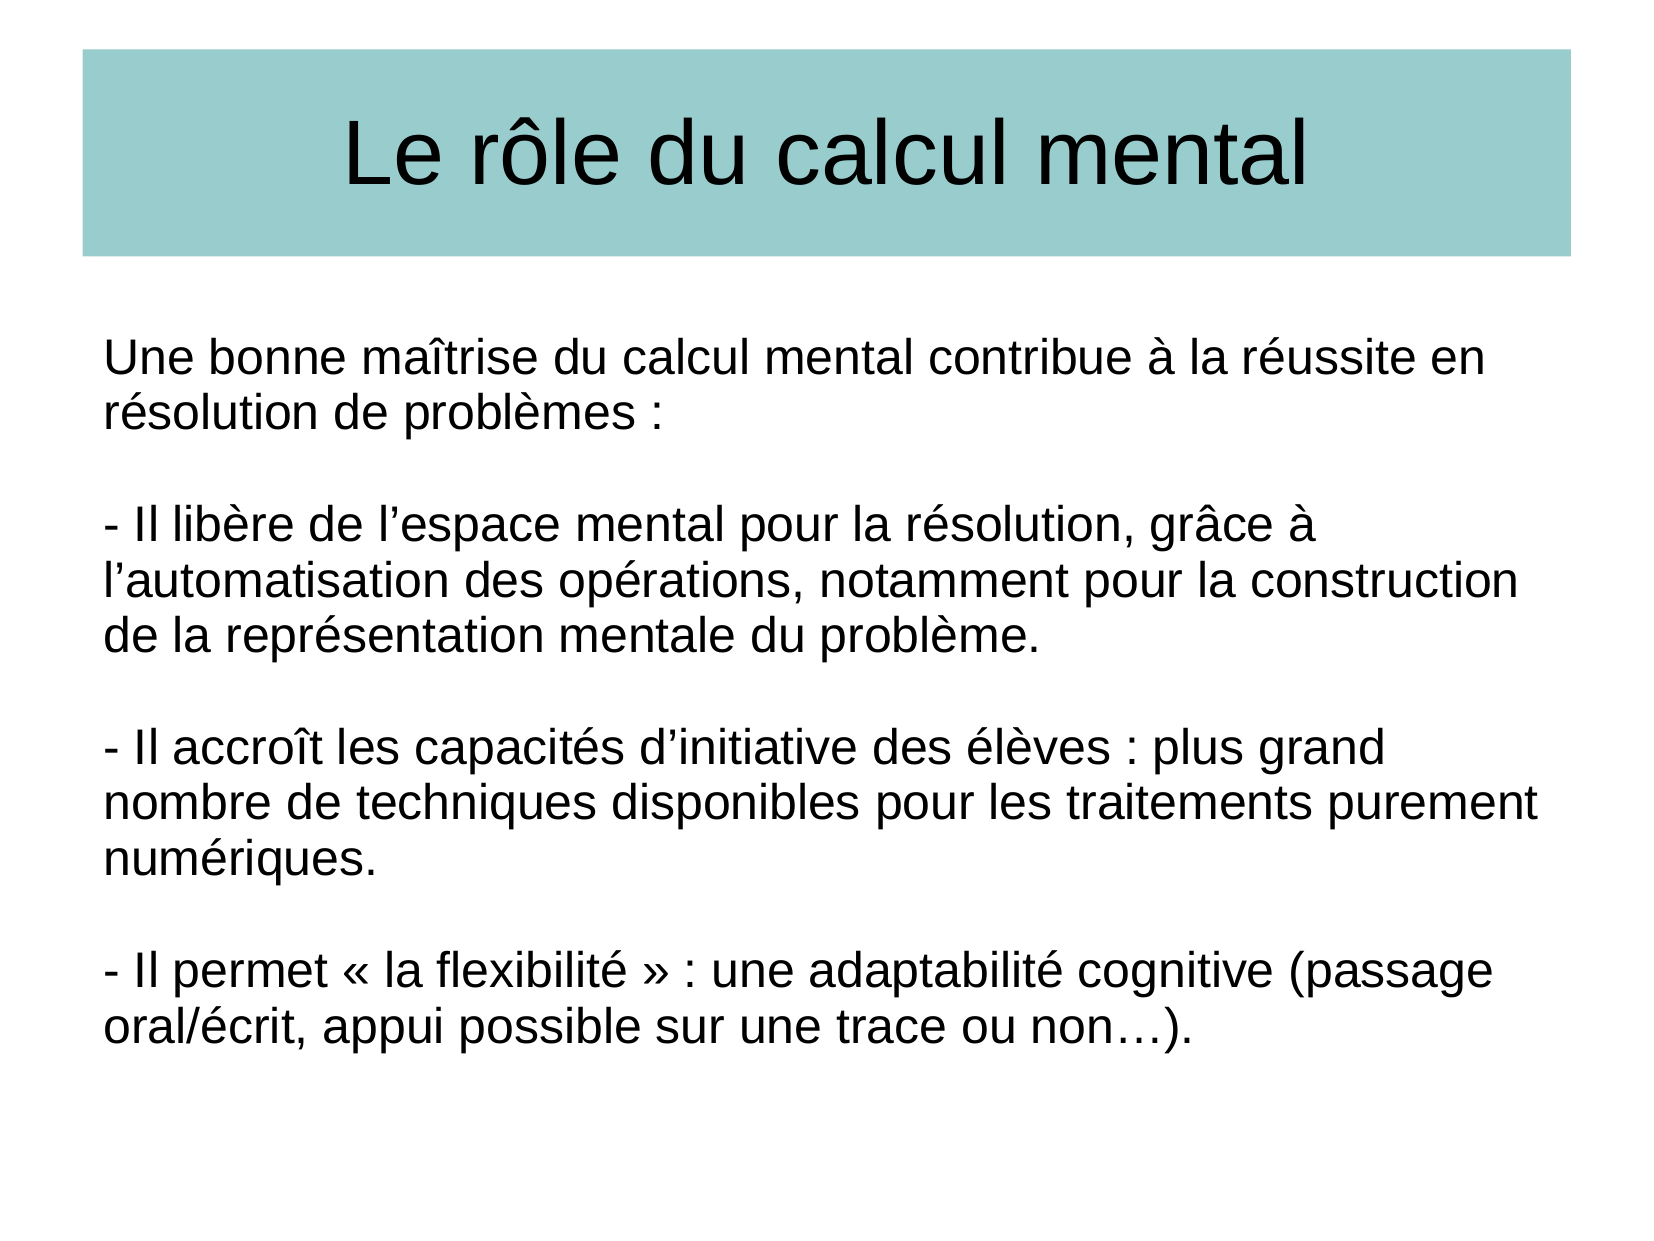

# Le rôle du calcul mental
Une bonne maîtrise du calcul mental contribue à la réussite en résolution de problèmes :
- Il libère de l’espace mental pour la résolution, grâce à l’automatisation des opérations, notamment pour la construction de la représentation mentale du problème.
- Il accroît les capacités d’initiative des élèves : plus grand nombre de techniques disponibles pour les traitements purement numériques.
- Il permet « la flexibilité » : une adaptabilité cognitive (passage oral/écrit, appui possible sur une trace ou non…).